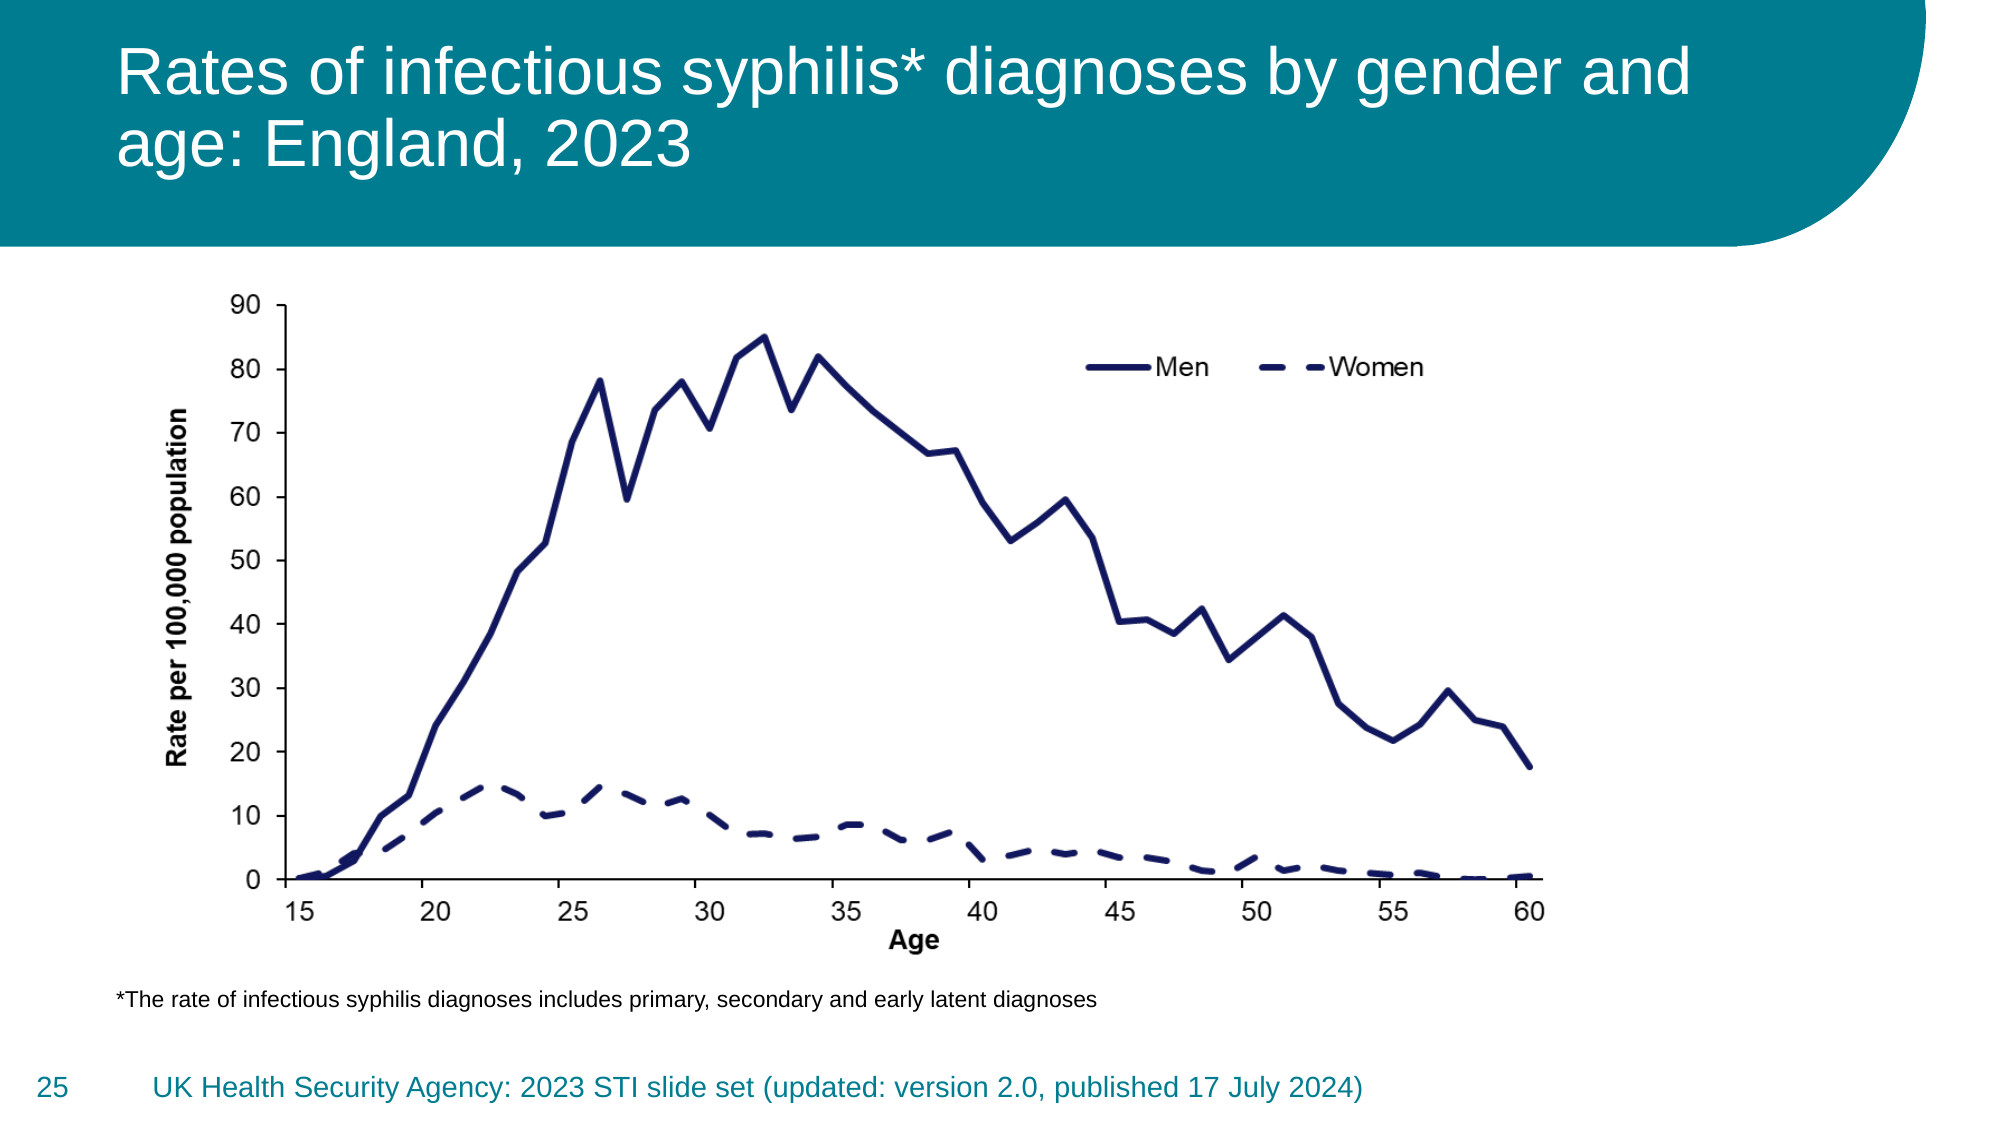

# Rates of infectious syphilis* diagnoses by gender and age: England, 2023
*The rate of infectious syphilis diagnoses includes primary, secondary and early latent diagnoses
25
UK Health Security Agency: 2023 STI slide set (updated: version 2.0, published 17 July 2024)